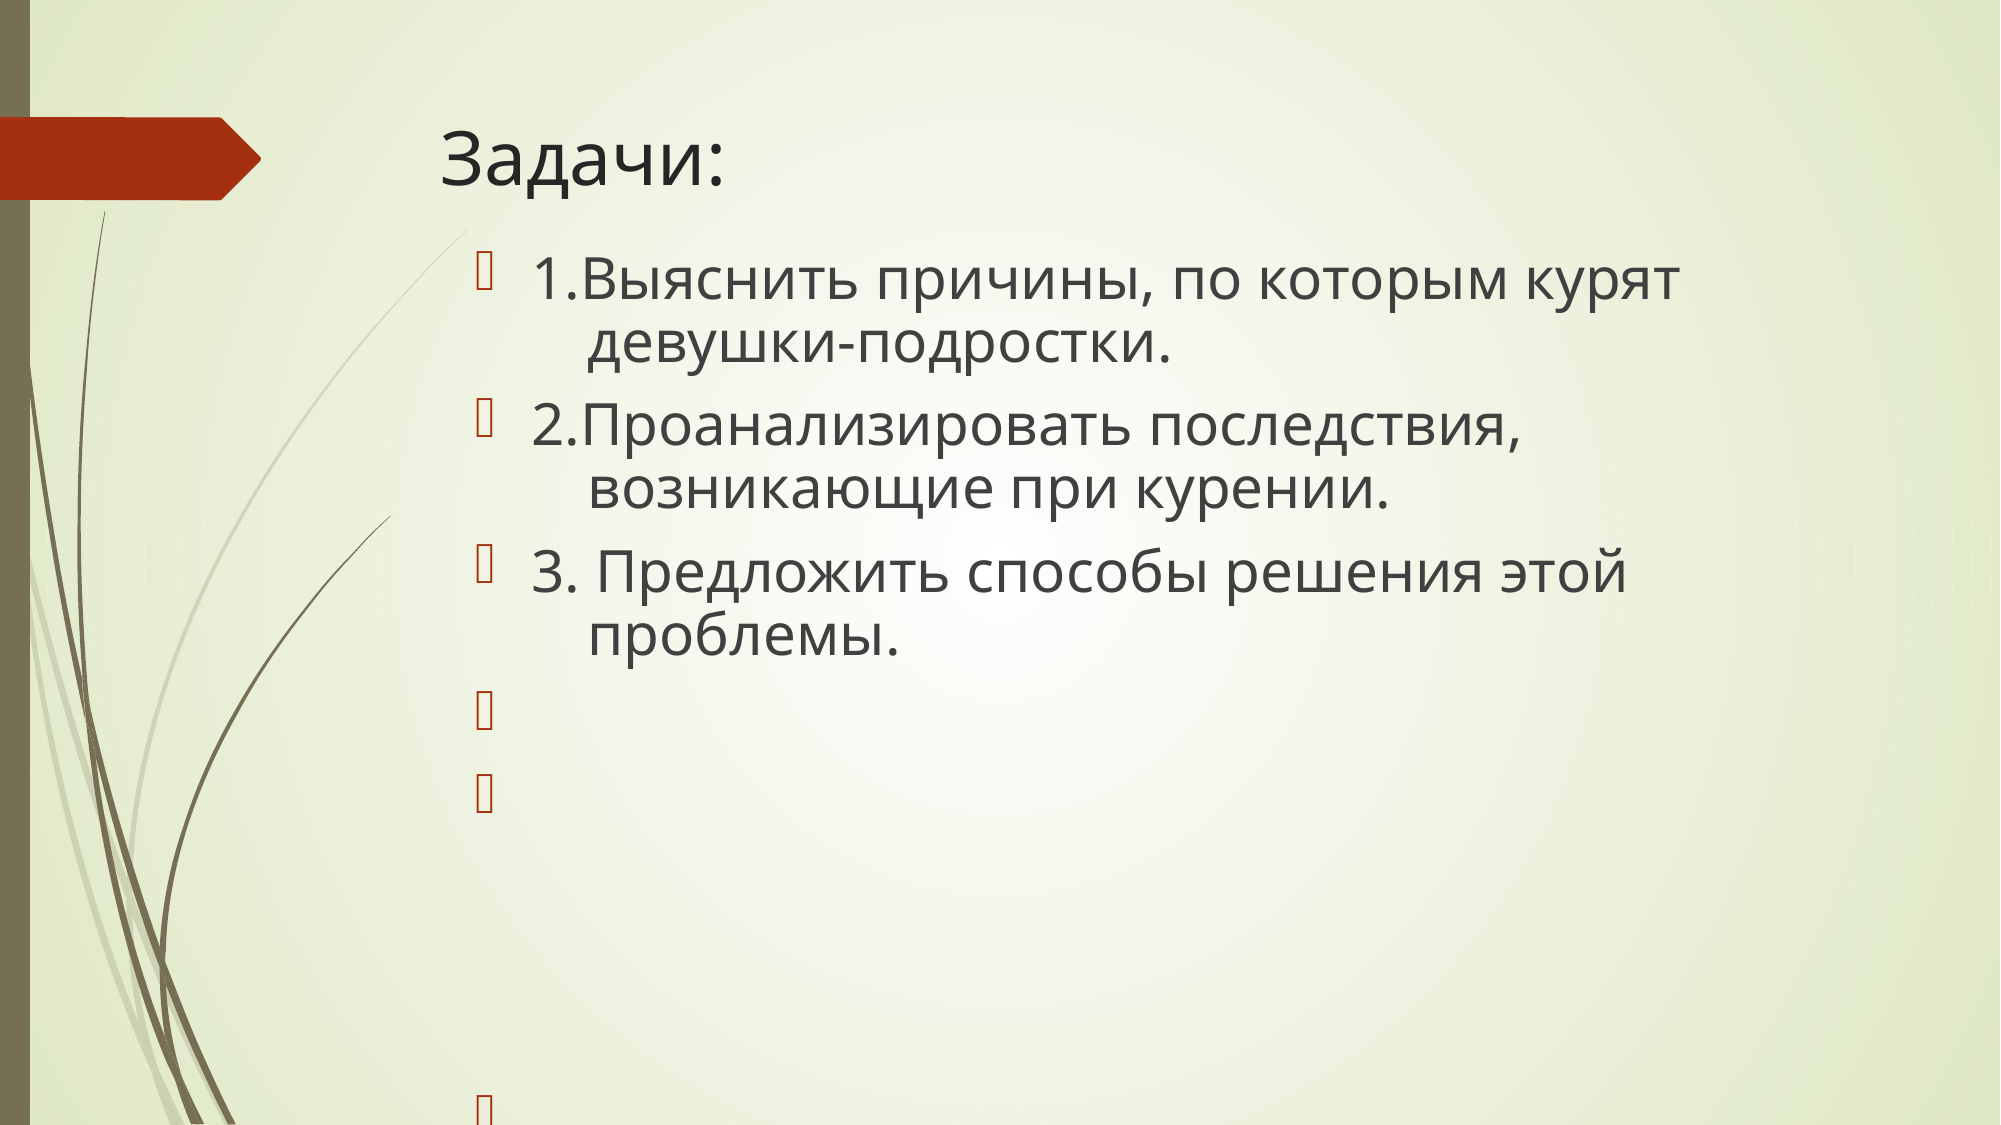

# Задачи:
1.Выяснить причины, по которым курят девушки-подростки.
2.Проанализировать последствия, возникающие при курении.
3. Предложить способы решения этой проблемы.